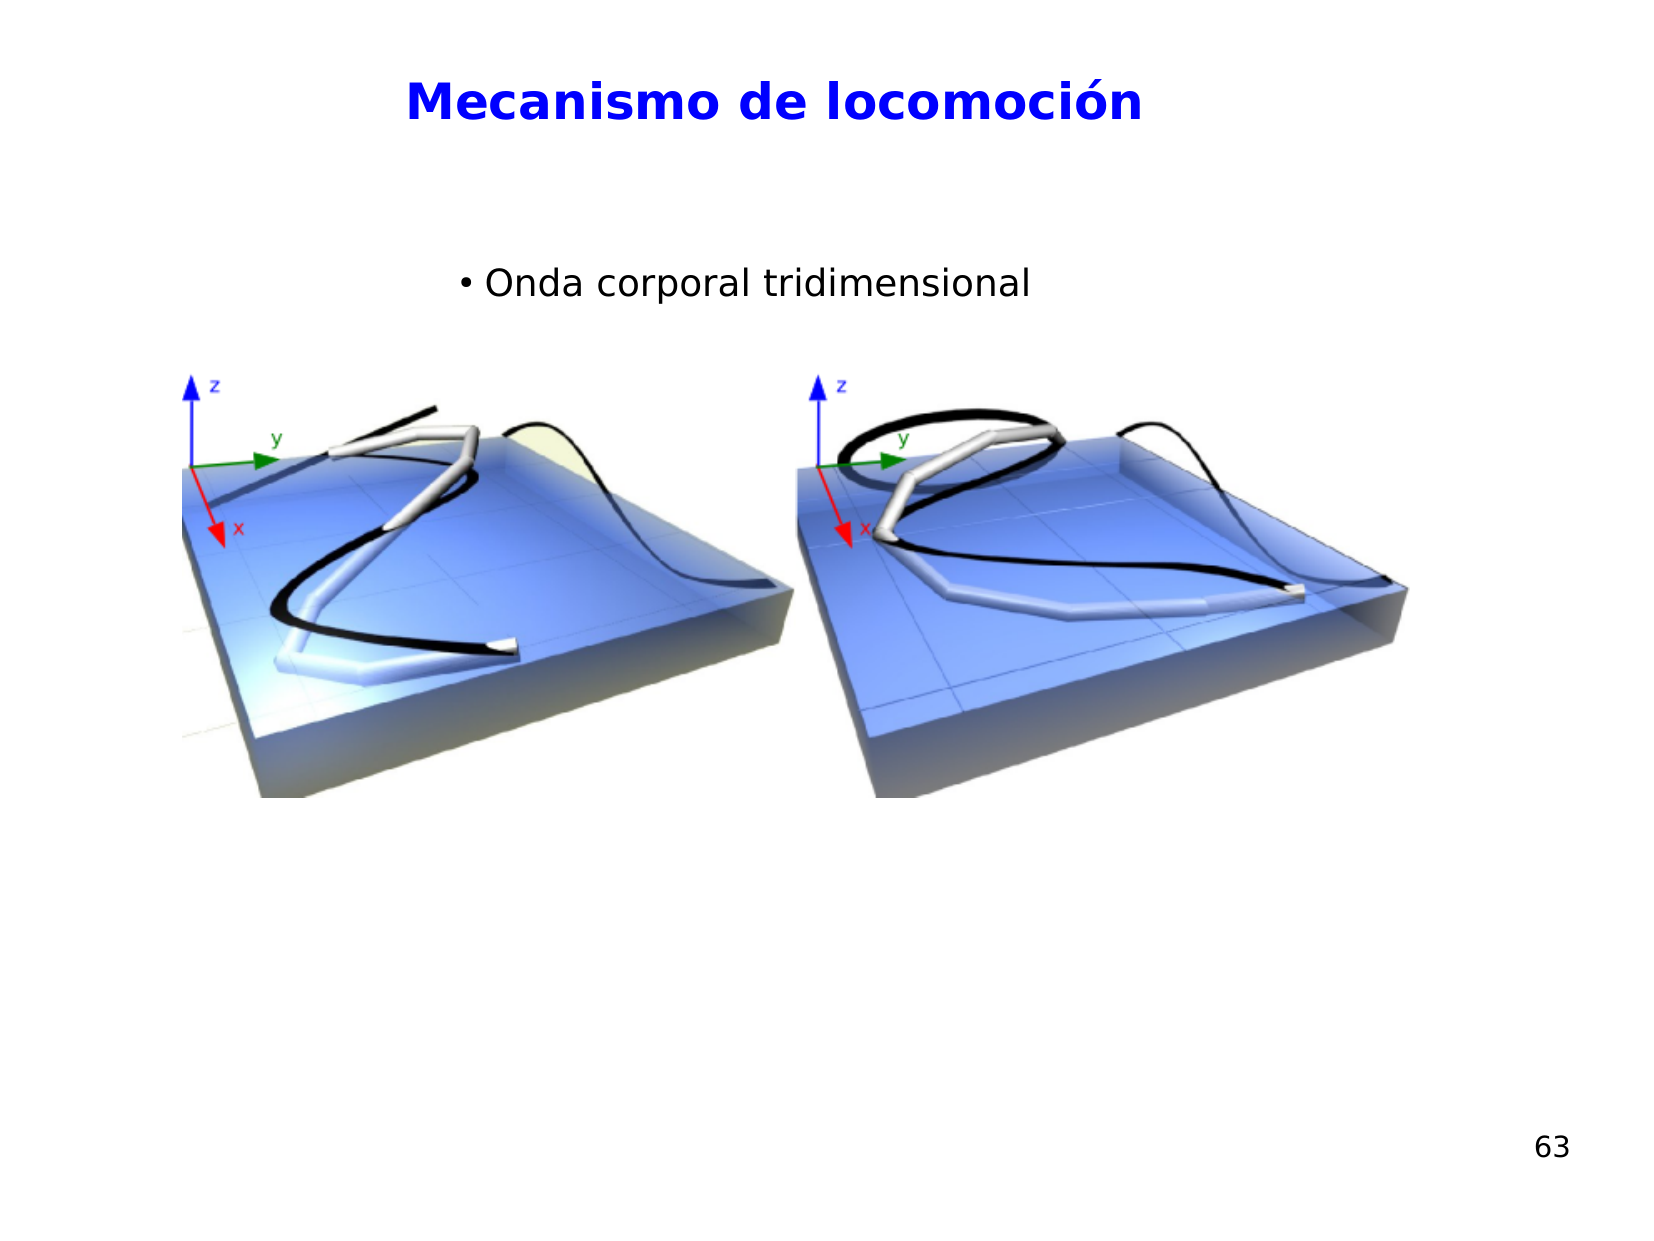

Mecanismo de locomoción
 Onda corporal tridimensional
63